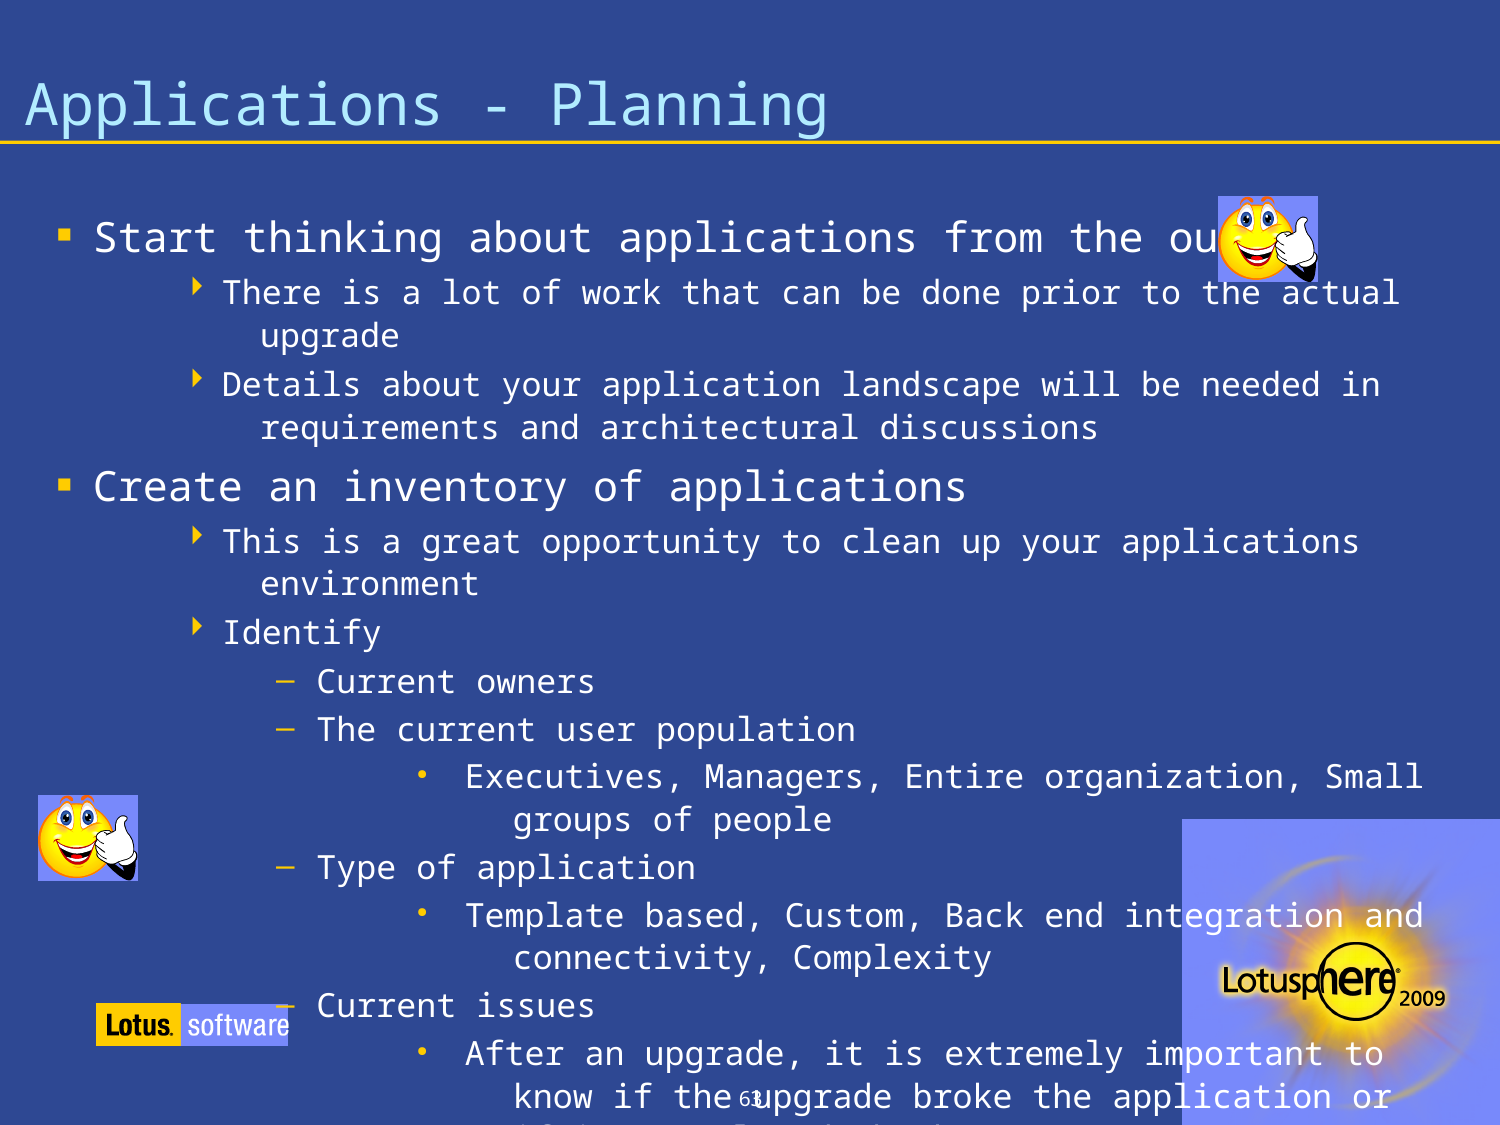

# Applications - Planning
Start thinking about applications from the outset
There is a lot of work that can be done prior to the actual upgrade
Details about your application landscape will be needed in requirements and architectural discussions
Create an inventory of applications
This is a great opportunity to clean up your applications environment
Identify
Current owners
The current user population
Executives, Managers, Entire organization, Small groups of people
Type of application
Template based, Custom, Back end integration and connectivity, Complexity
Current issues
After an upgrade, it is extremely important to know if the upgrade broke the application or if it was already broken
63